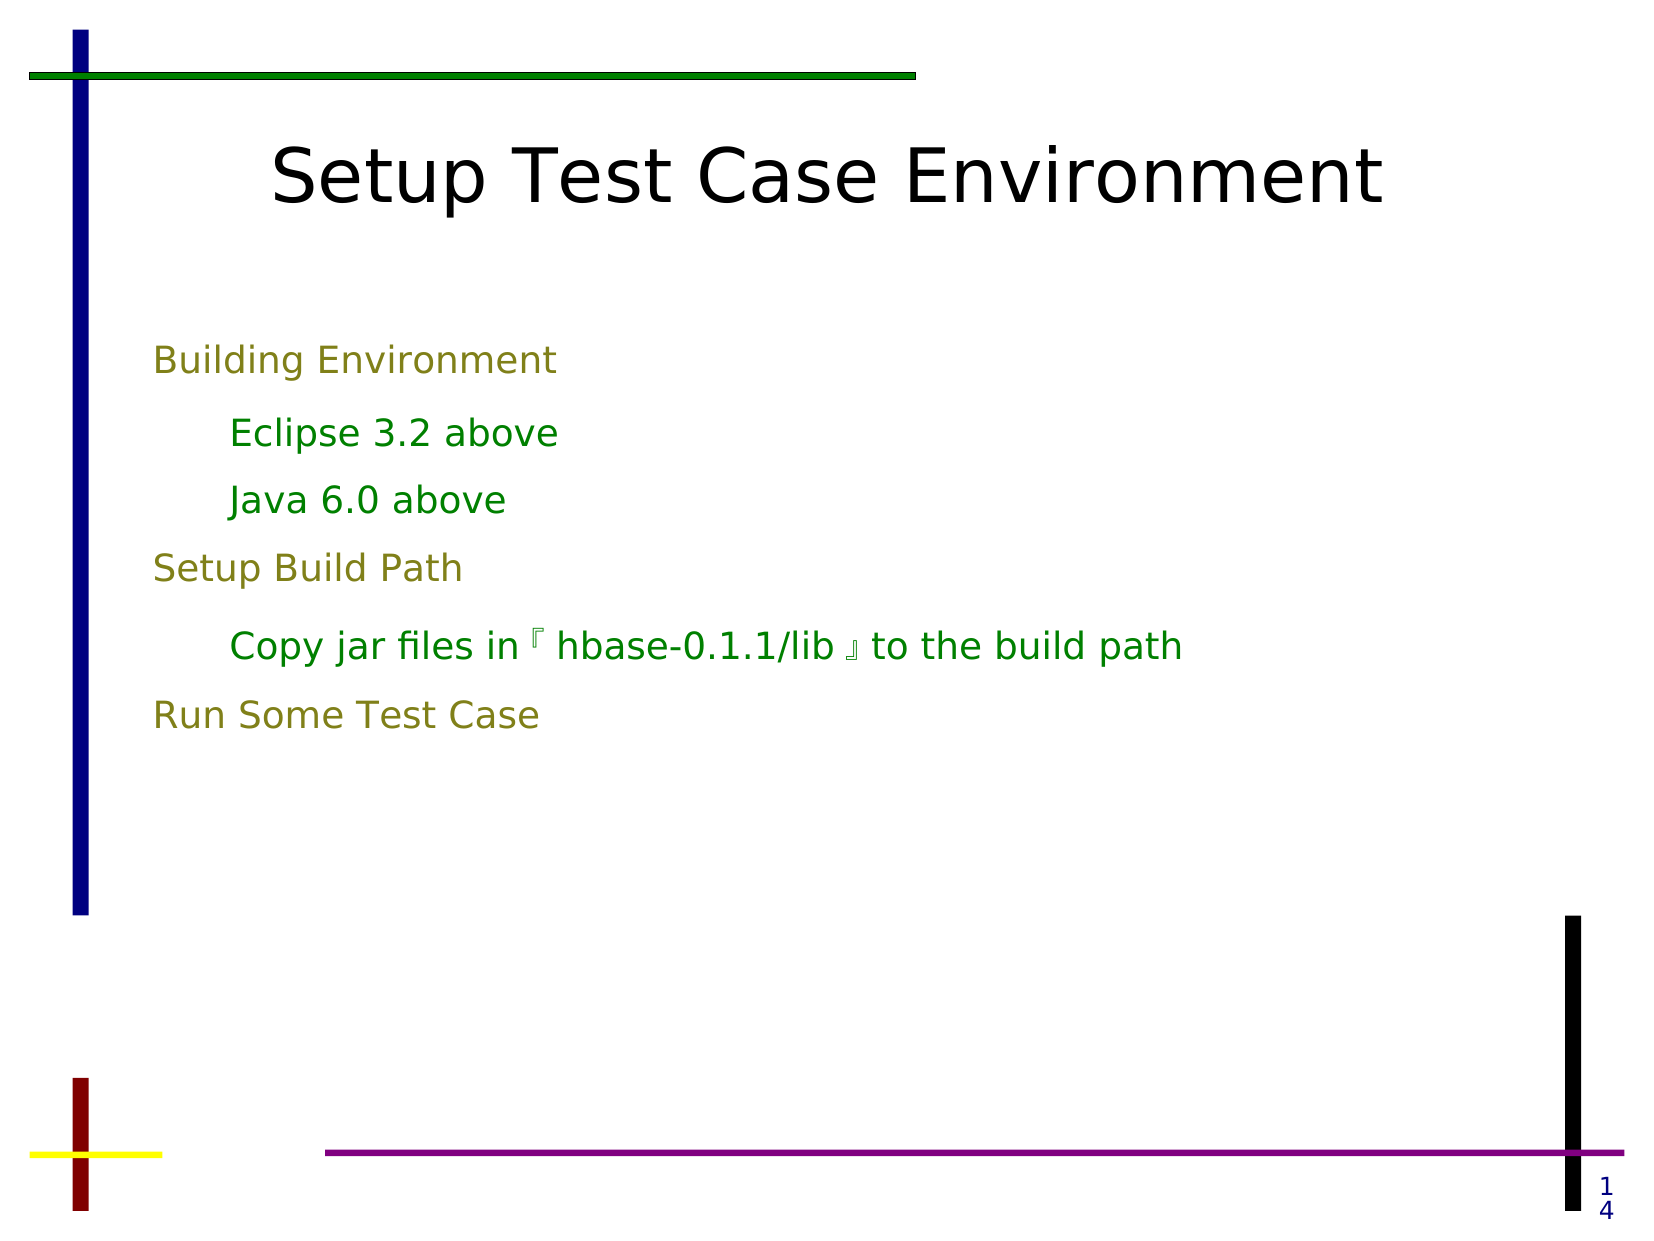

# Setup Test Case Environment
Building Environment
Eclipse 3.2 above
Java 6.0 above
Setup Build Path
Copy jar files in『hbase-0.1.1/lib』to the build path
Run Some Test Case